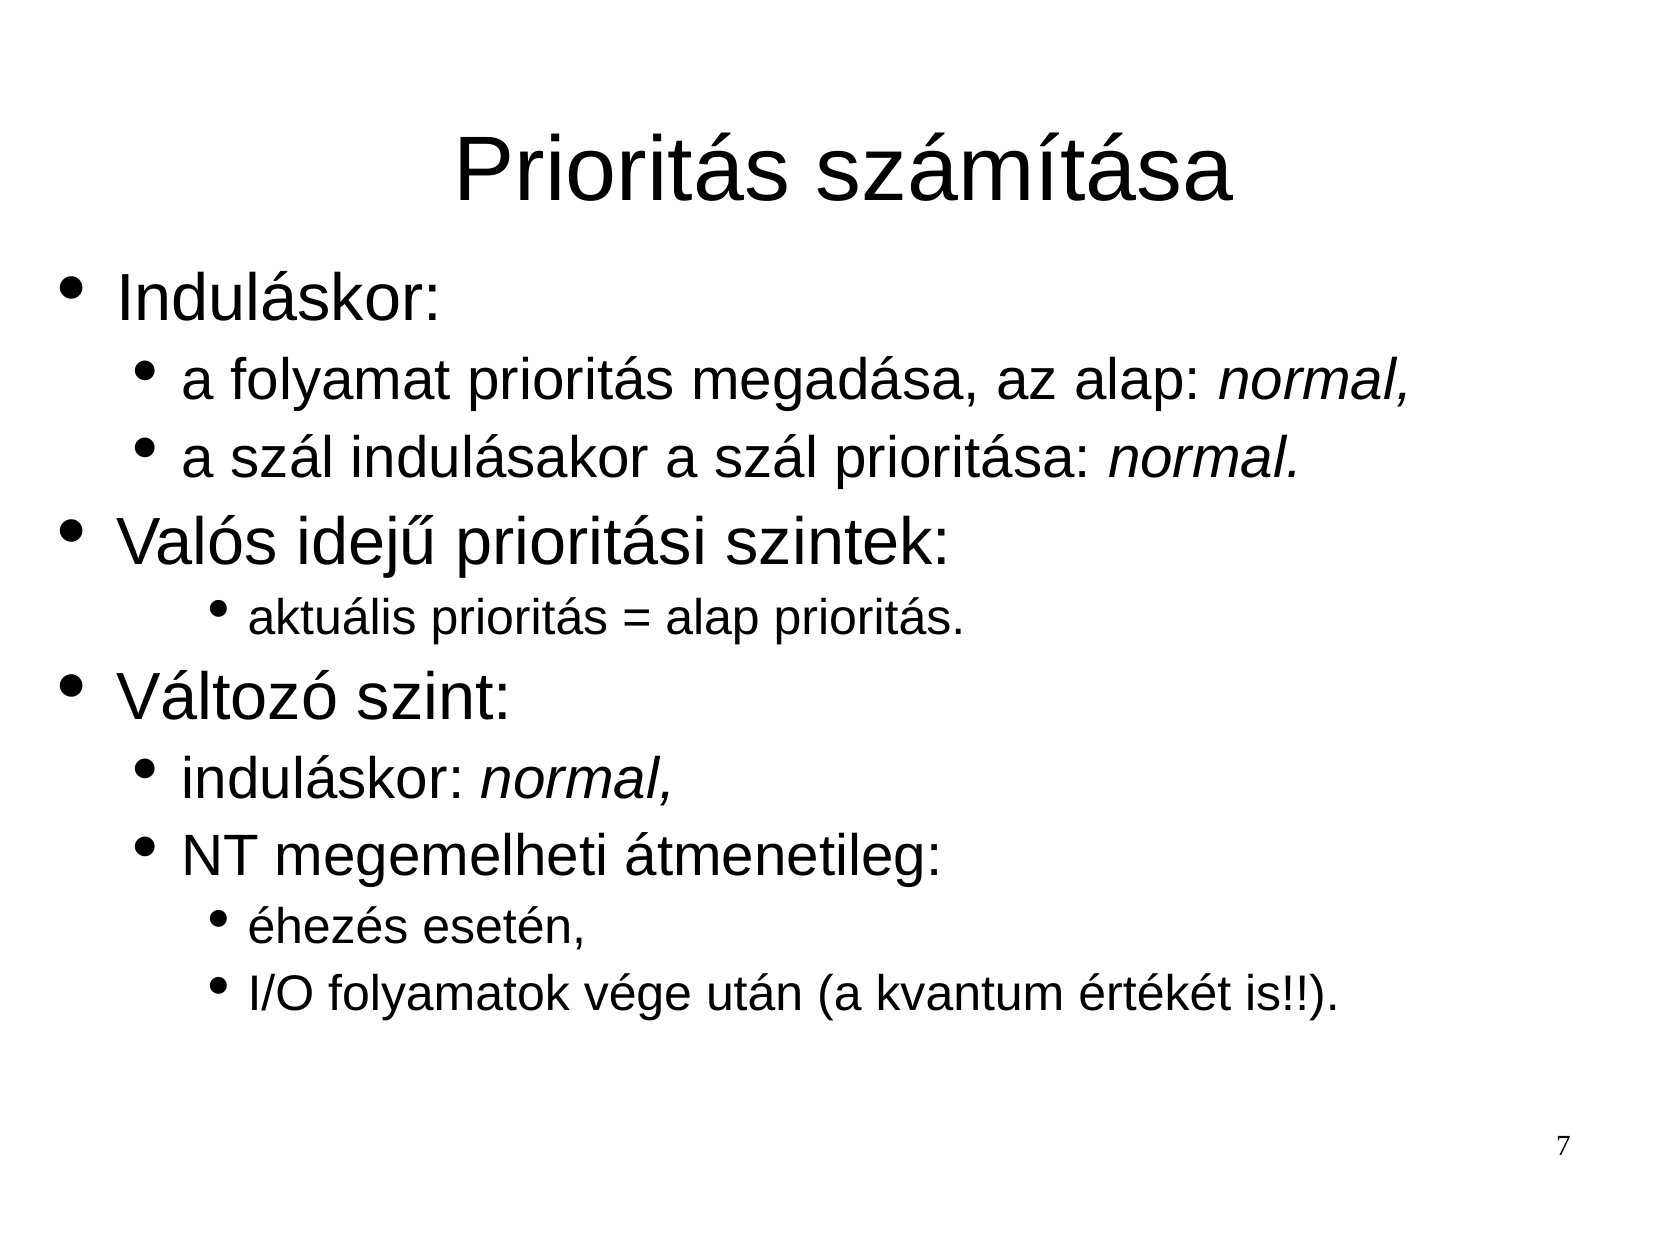

# Prioritás számítása
Induláskor:
a folyamat prioritás megadása, az alap: normal,
a szál indulásakor a szál prioritása: normal.
Valós idejű prioritási szintek:
aktuális prioritás = alap prioritás.
Változó szint:
induláskor: normal,
NT megemelheti átmenetileg:
éhezés esetén,
I/O folyamatok vége után (a kvantum értékét is!!).
7